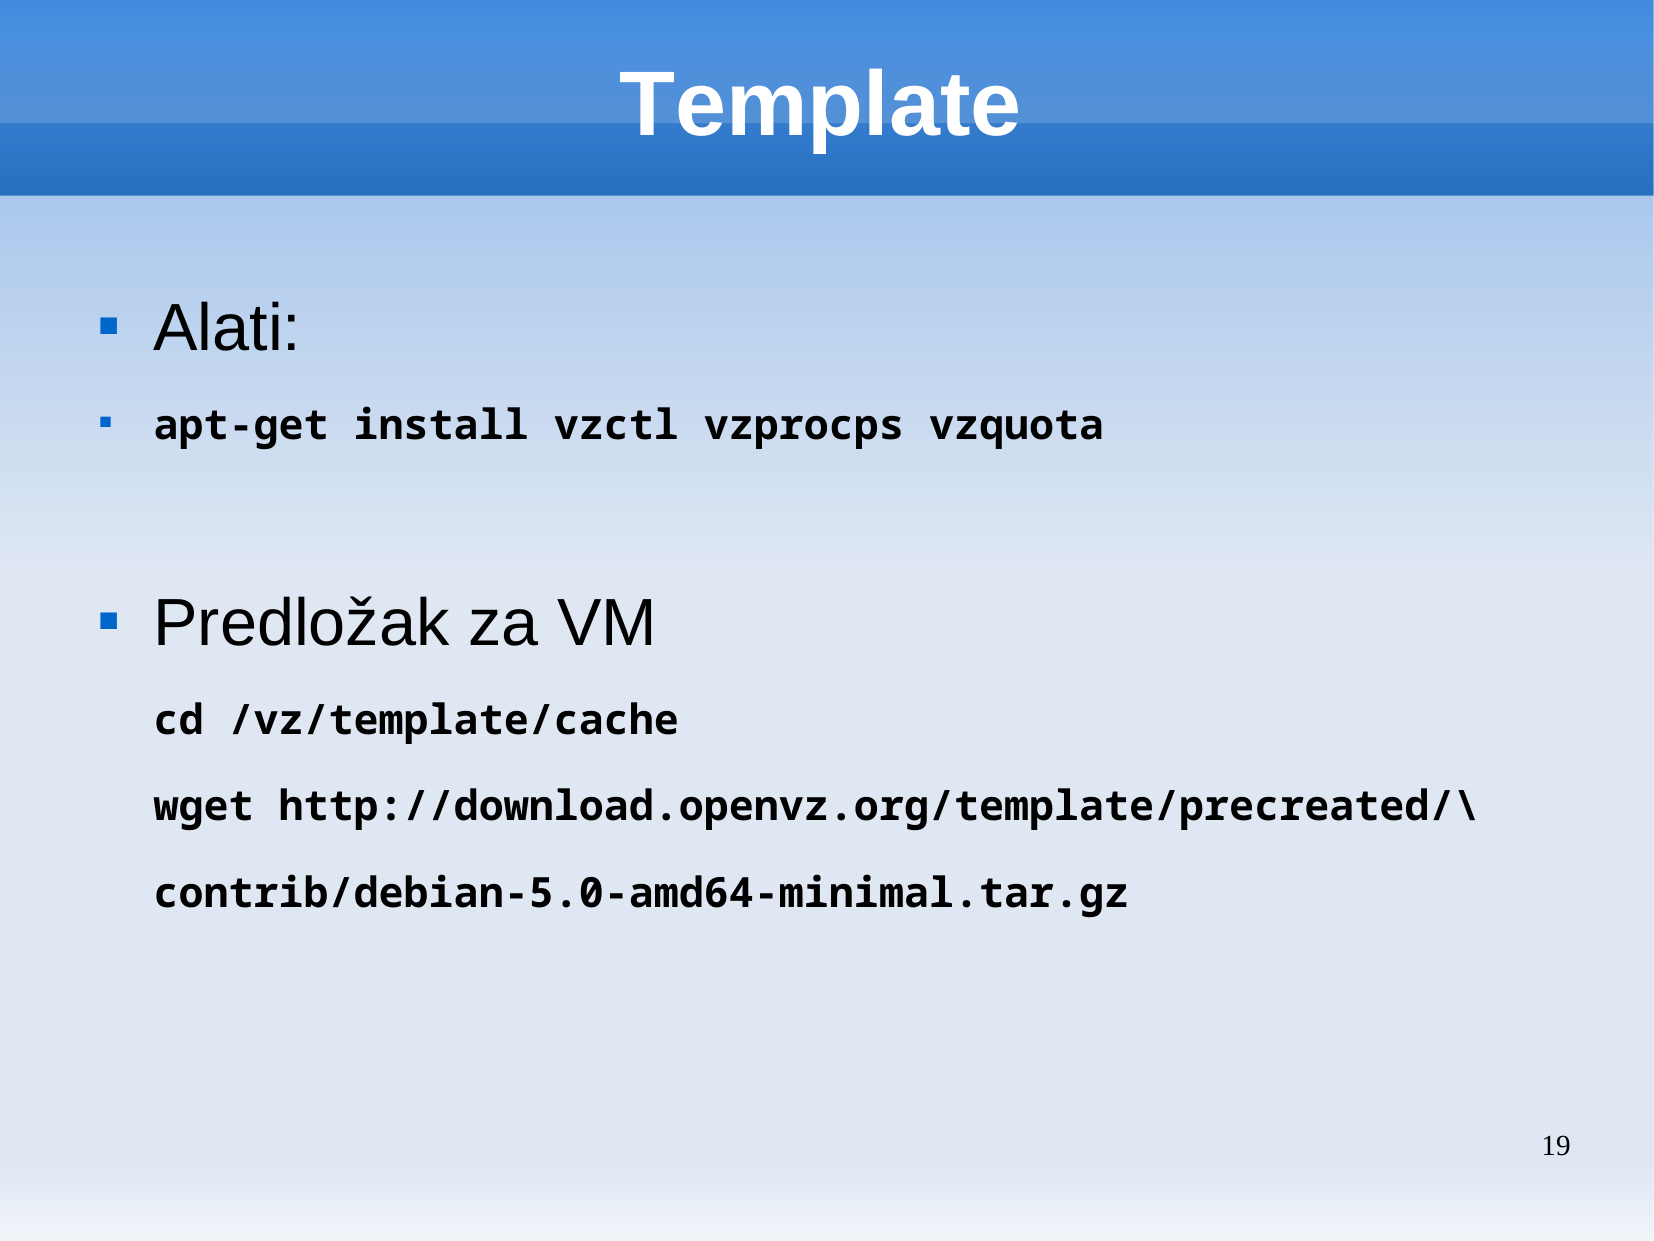

# Template
Alati:
apt-get install vzctl vzprocps vzquota
Predložak za VM
cd /vz/template/cache
wget http://download.openvz.org/template/precreated/\
contrib/debian-5.0-amd64-minimal.tar.gz
19